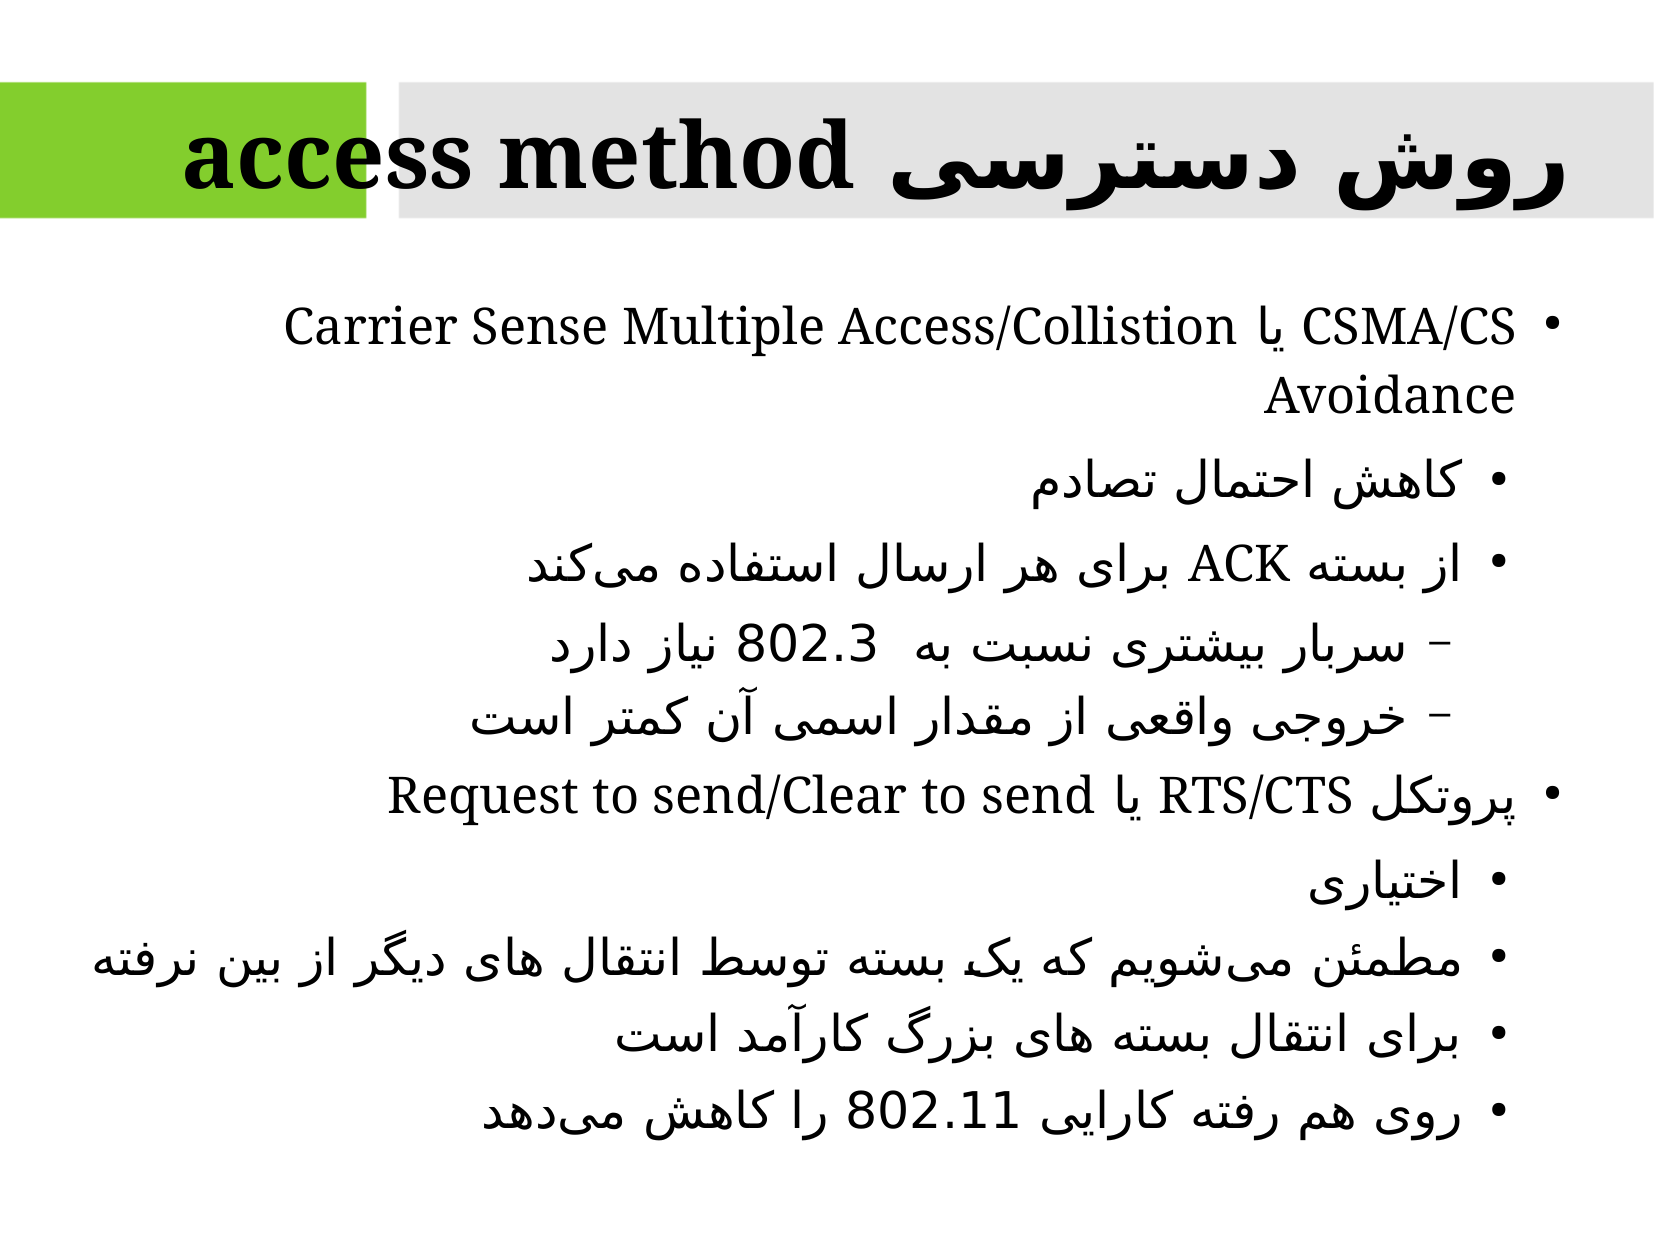

# روش دسترسی access method
CSMA/CS یا Carrier Sense Multiple Access/Collistion Avoidance
کاهش احتمال تصادم
از بسته ACK برای هر ارسال استفاده می‌کند
سربار بیشتری نسبت به 802.3 نیاز دارد
خروجی واقعی از مقدار اسمی آن کمتر است
پروتکل RTS/CTS یا Request to send/Clear to send
اختیاری
مطمئن می‌شویم که یک بسته توسط انتقال های دیگر از بین نرفته
برای انتقال بسته های بزرگ کارآمد است
روی هم رفته کارایی 802.11 را کاهش می‌دهد